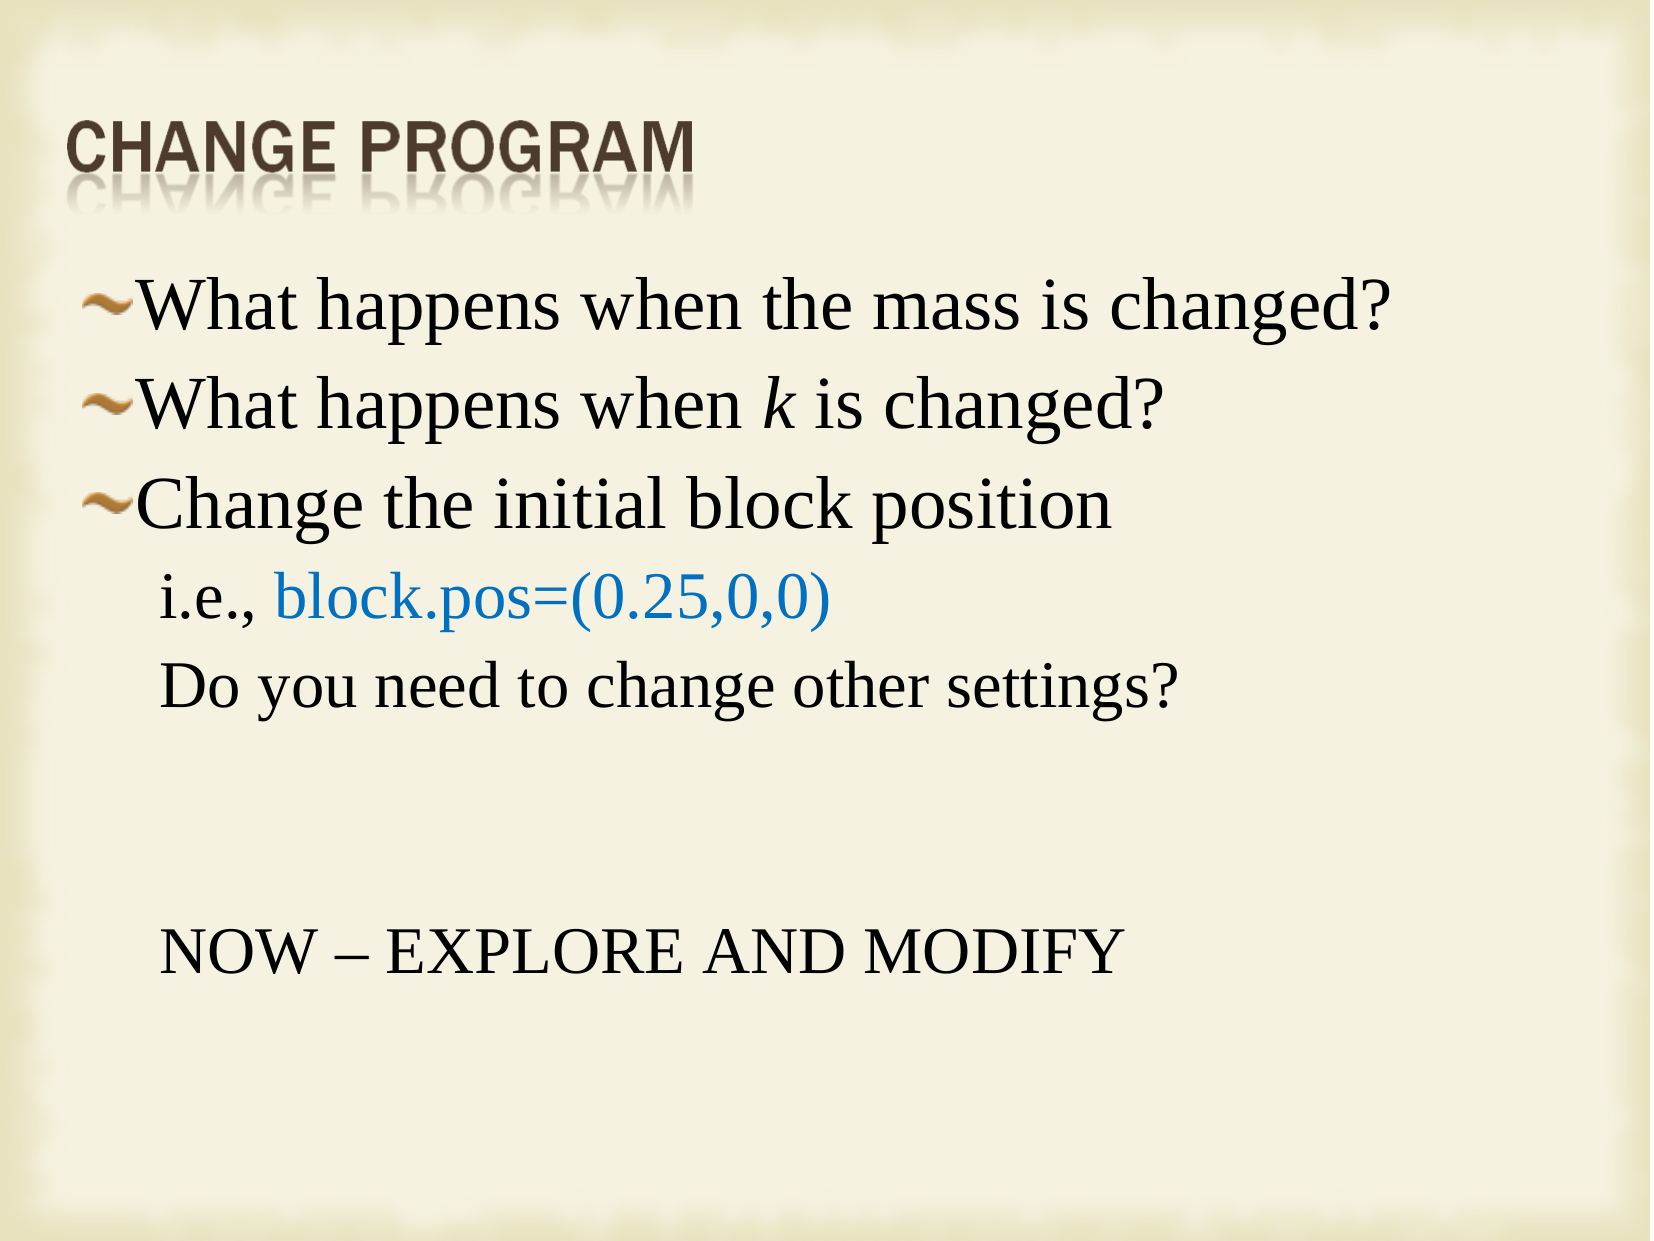

# What happens when the mass is changed?
What happens when k is changed?
Change the initial block position
i.e., block.pos=(0.25,0,0)
Do you need to change other settings?
NOW – EXPLORE AND MODIFY